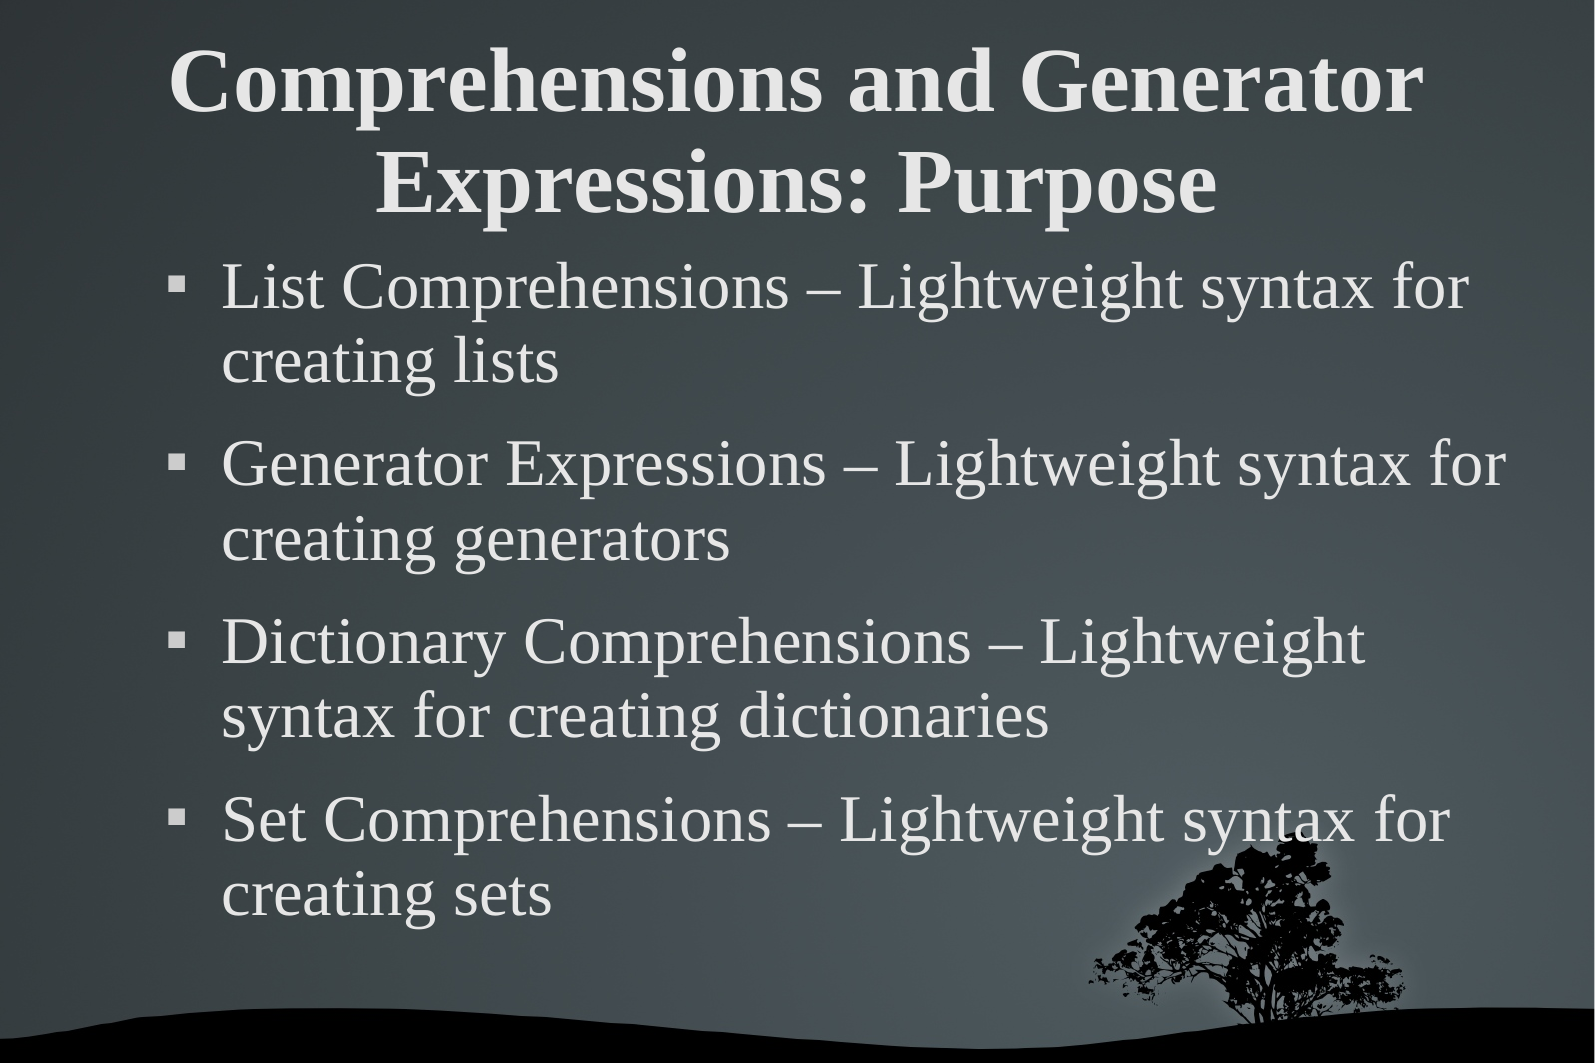

# Comprehensions and Generator Expressions: Purpose
List Comprehensions – Lightweight syntax for creating lists
Generator Expressions – Lightweight syntax for creating generators
Dictionary Comprehensions – Lightweight syntax for creating dictionaries
Set Comprehensions – Lightweight syntax for creating sets